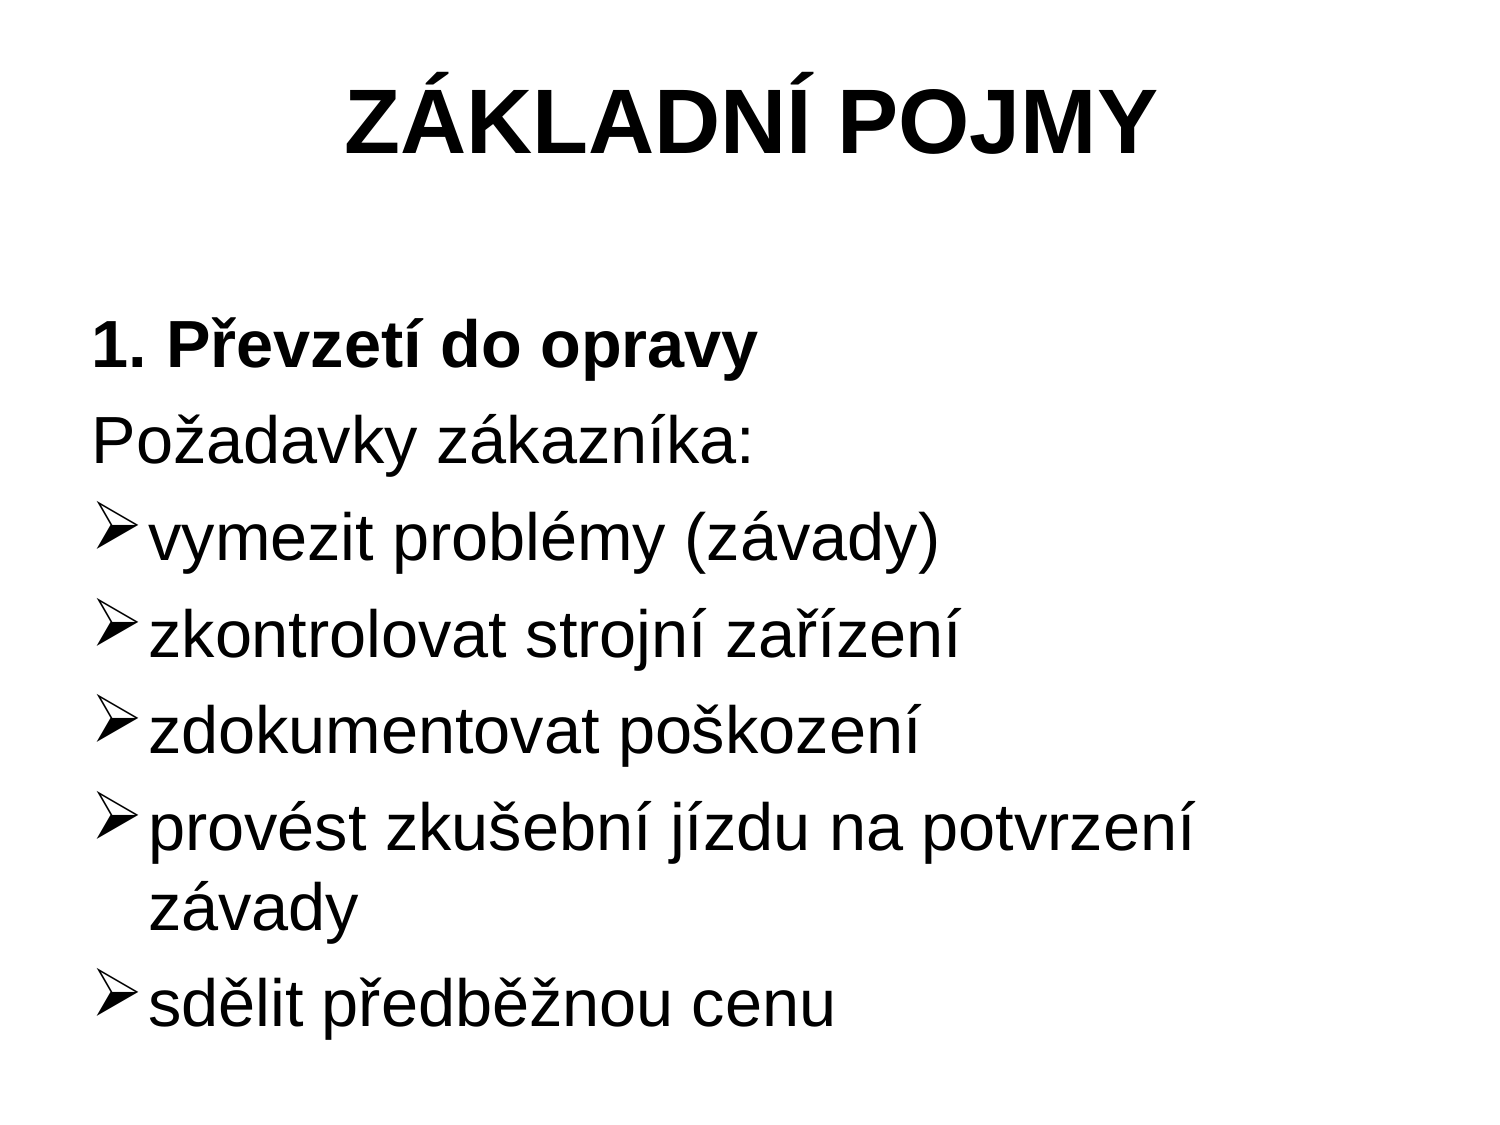

# ZÁKLADNÍ POJMY
 Převzetí do opravy
Požadavky zákazníka:
vymezit problémy (závady)
zkontrolovat strojní zařízení
zdokumentovat poškození
provést zkušební jízdu na potvrzení závady
sdělit předběžnou cenu